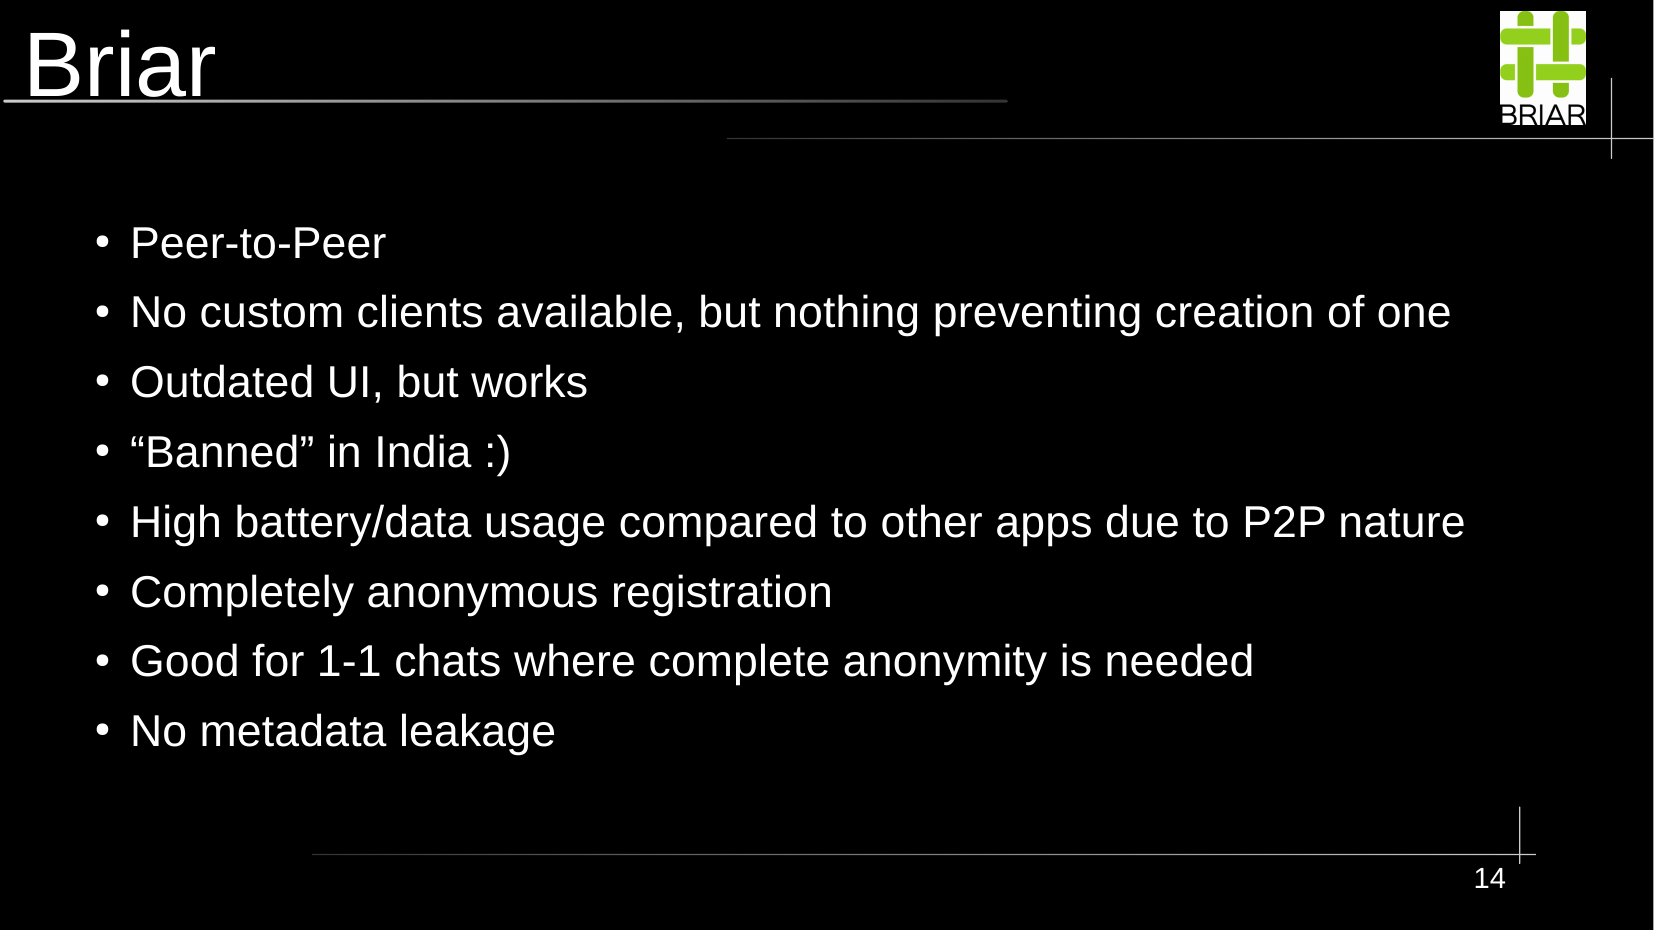

# Briar
Peer-to-Peer
No custom clients available, but nothing preventing creation of one
Outdated UI, but works
“Banned” in India :)
High battery/data usage compared to other apps due to P2P nature
Completely anonymous registration
Good for 1-1 chats where complete anonymity is needed
No metadata leakage
14